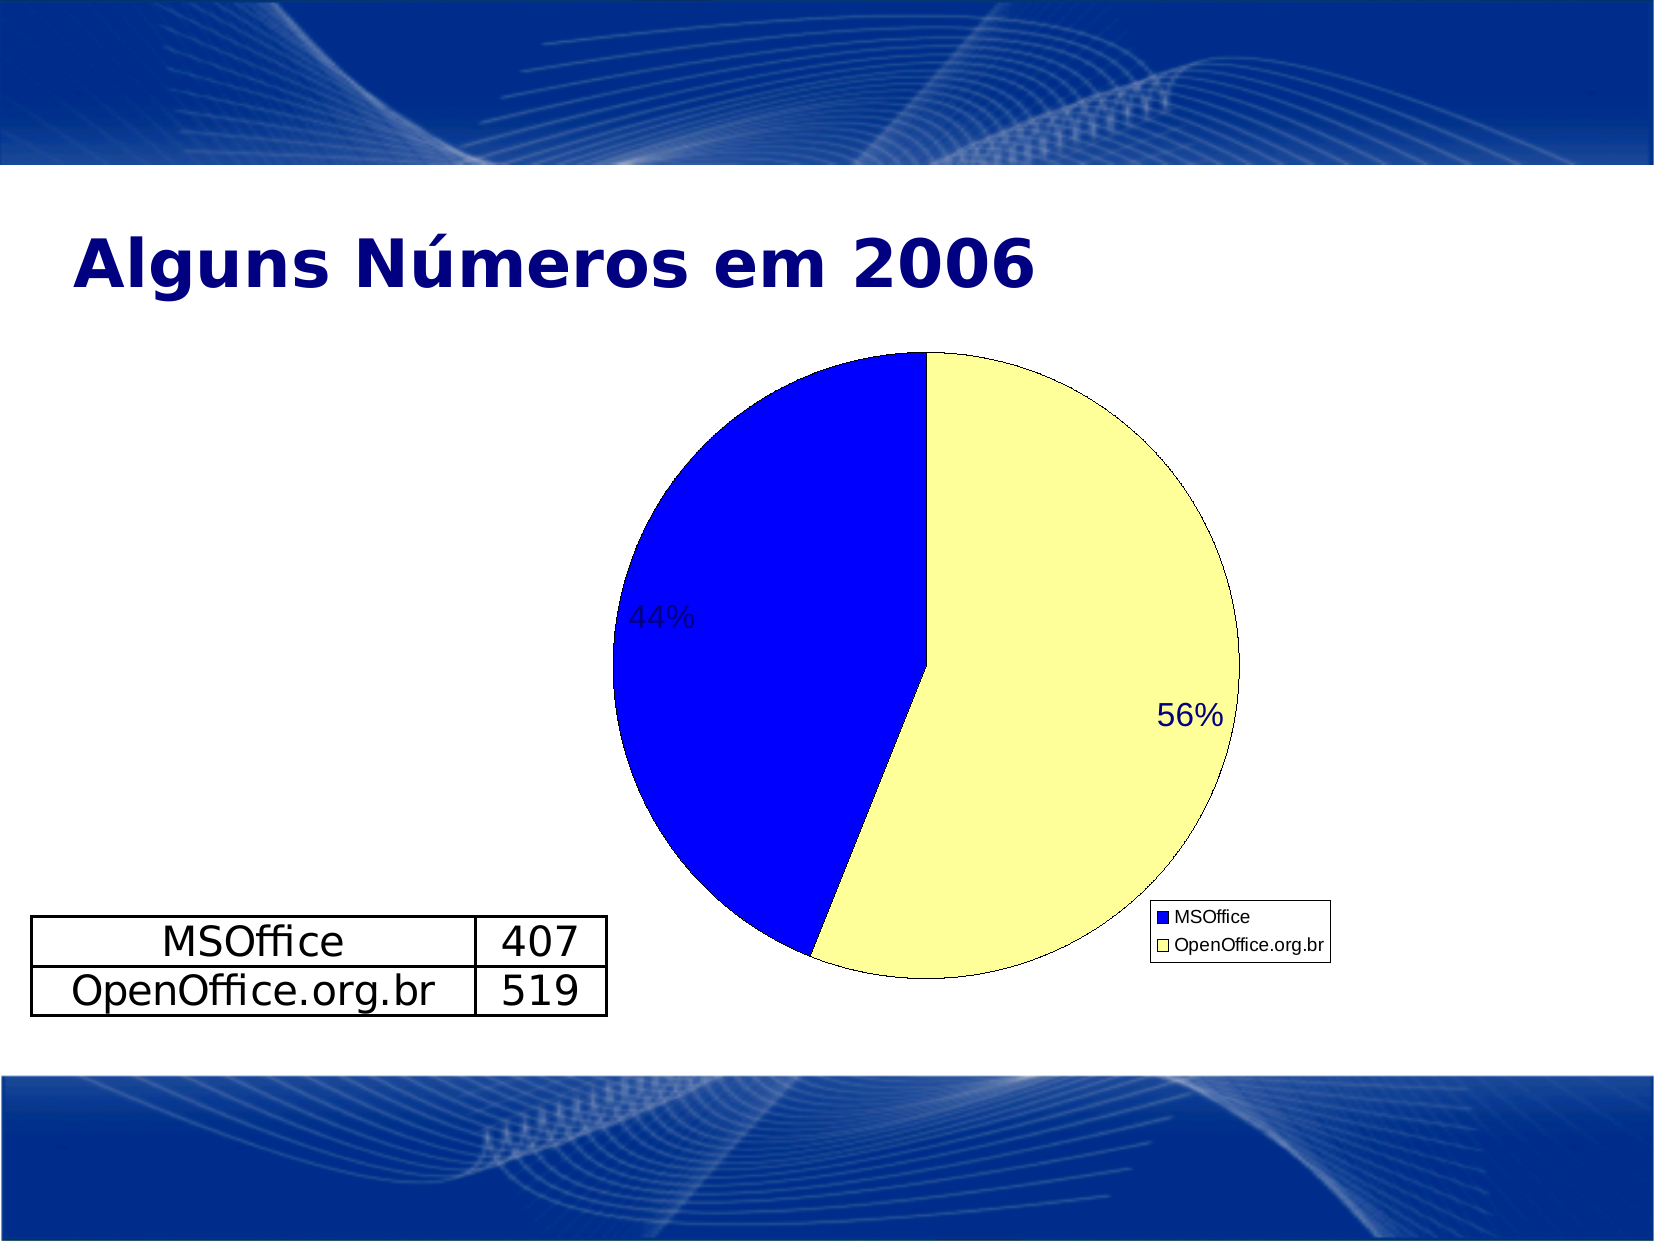

Alguns Números em 2006
### Chart
| Category | Coluna B |
|---|---|
| MSOffice | 407.0 |
| OpenOffice.org.br | 519.0 |